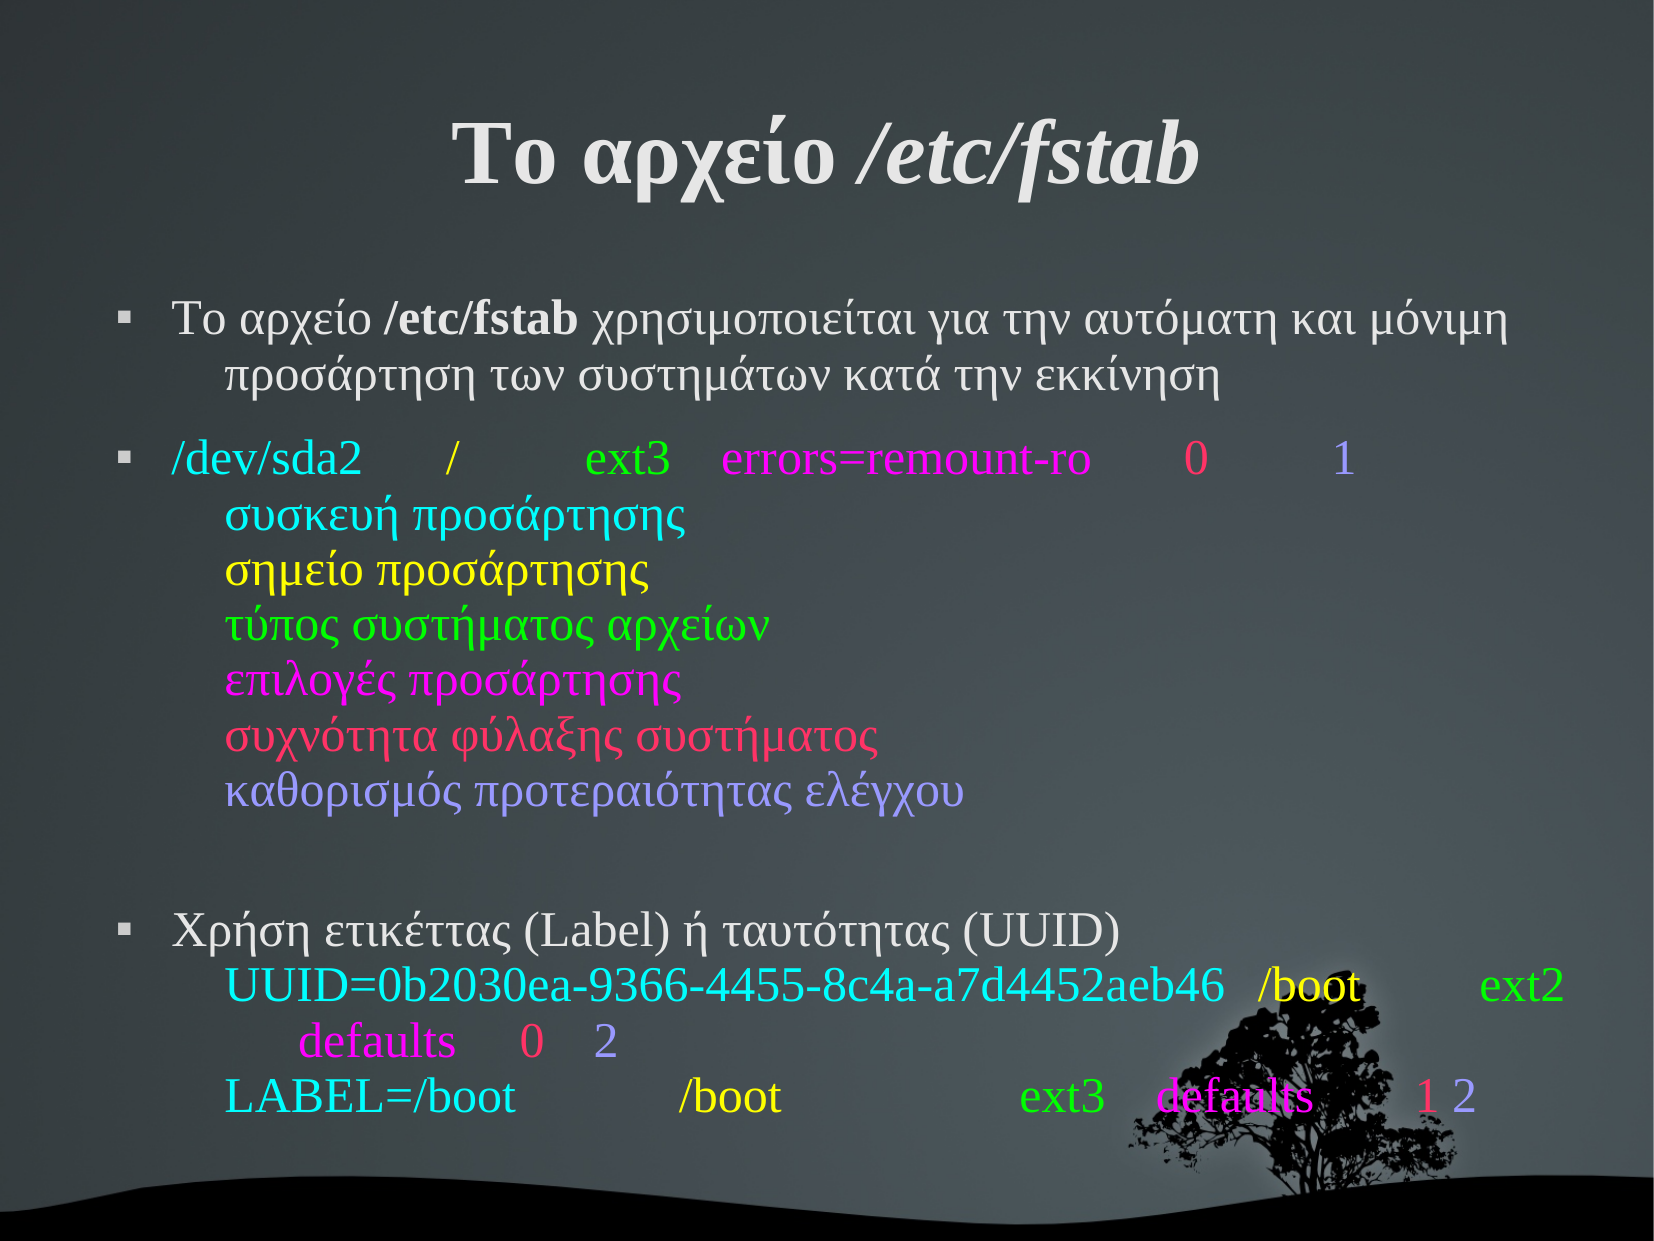

# Το αρχείο /etc/fstab
Το αρχείο /etc/fstab χρησιμοποιείται για την αυτόματη και μόνιμη προσάρτηση των συστημάτων κατά την εκκίνηση
/dev/sda2 	/ ext3 errors=remount-ro 		0 	1
συσκευή προσάρτησης
σημείο προσάρτησης
τύπος συστήματος αρχείων
επιλογές προσάρτησης												συχνότητα φύλαξης συστήματος
καθορισμός προτεραιότητας ελέγχου
Χρήση ετικέττας (Label) ή ταυτότητας (UUID)
UUID=0b2030ea-9366-4455-8c4a-a7d4452aeb46	/boot		ext2	defaults	0	2
LABEL=/boot /boot ext3 defaults 1 2